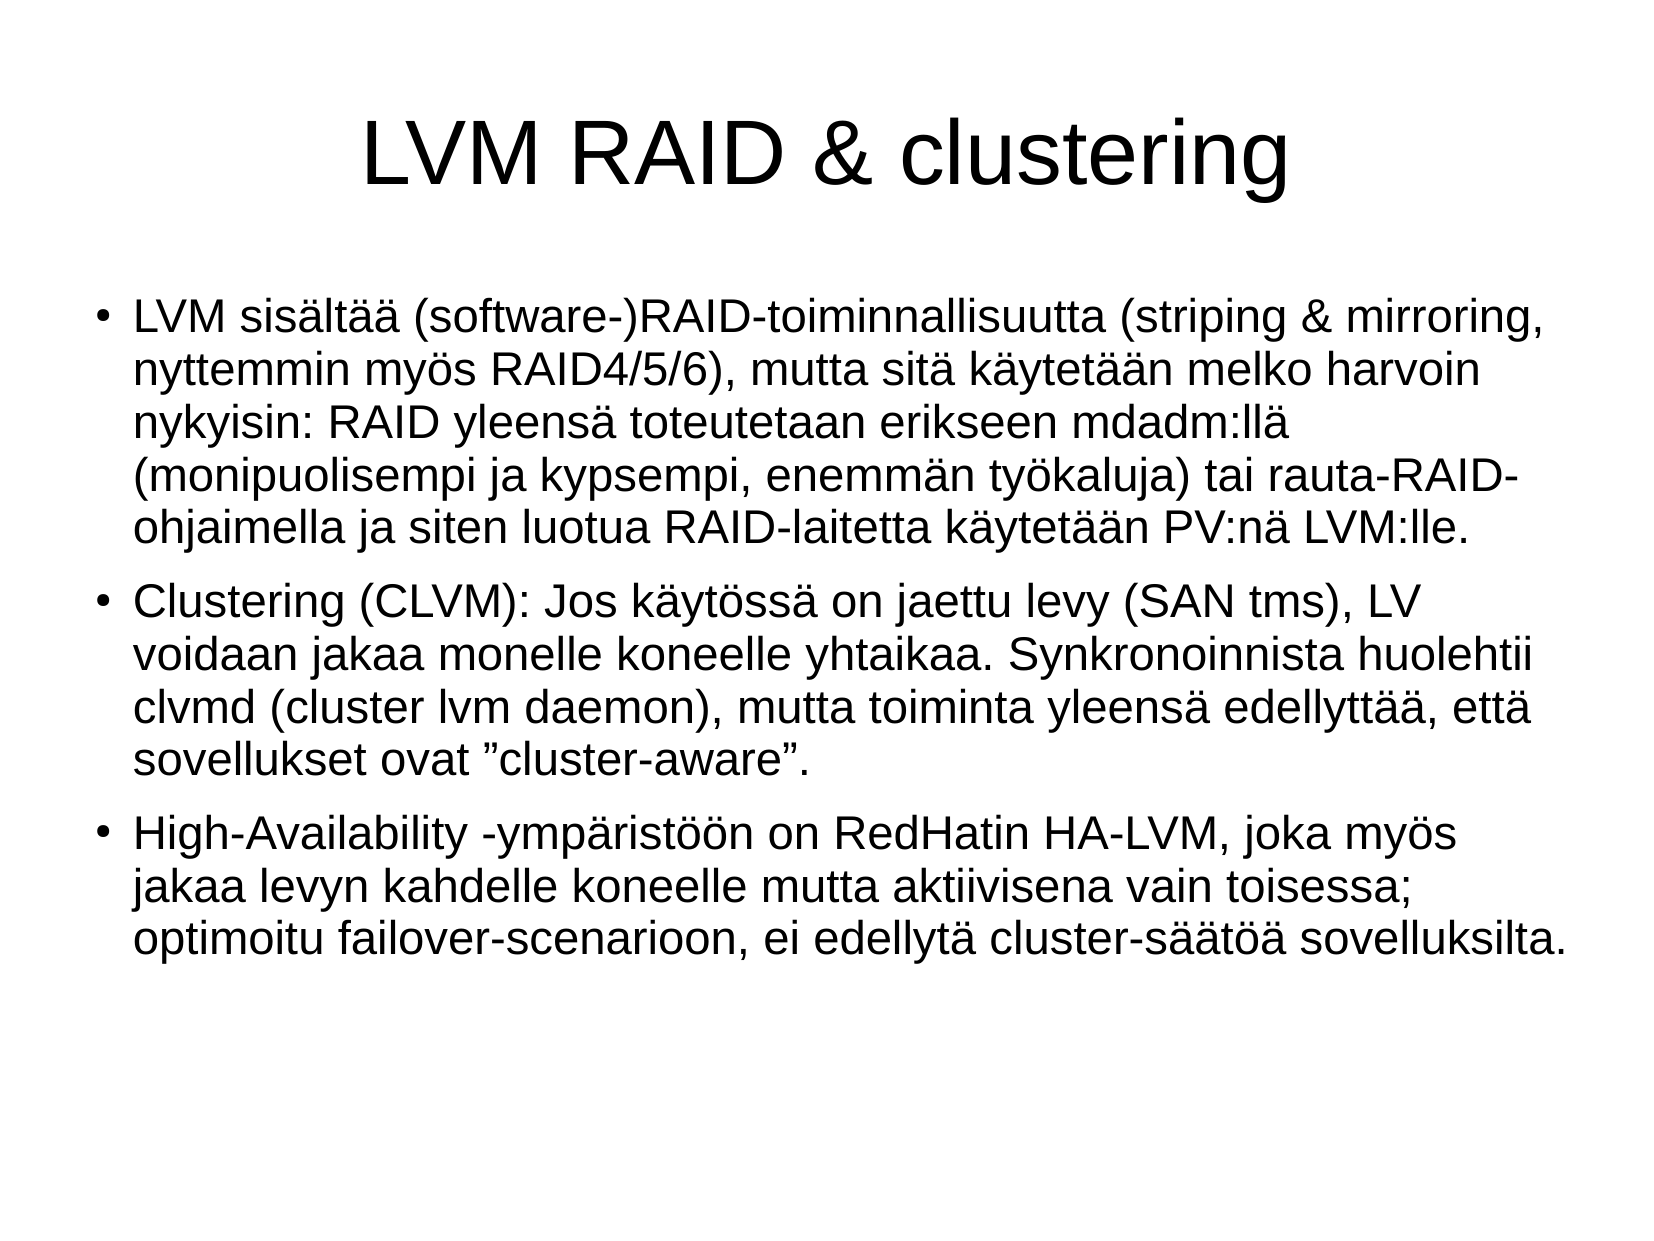

# LVM RAID & clustering
LVM sisältää (software-)RAID-toiminnallisuutta (striping & mirroring, nyttemmin myös RAID4/5/6), mutta sitä käytetään melko harvoin nykyisin: RAID yleensä toteutetaan erikseen mdadm:llä (monipuolisempi ja kypsempi, enemmän työkaluja) tai rauta-RAID-ohjaimella ja siten luotua RAID-laitetta käytetään PV:nä LVM:lle.
Clustering (CLVM): Jos käytössä on jaettu levy (SAN tms), LV voidaan jakaa monelle koneelle yhtaikaa. Synkronoinnista huolehtii clvmd (cluster lvm daemon), mutta toiminta yleensä edellyttää, että sovellukset ovat ”cluster-aware”.
High-Availability -ympäristöön on RedHatin HA-LVM, joka myös jakaa levyn kahdelle koneelle mutta aktiivisena vain toisessa; optimoitu failover-scenarioon, ei edellytä cluster-säätöä sovelluksilta.